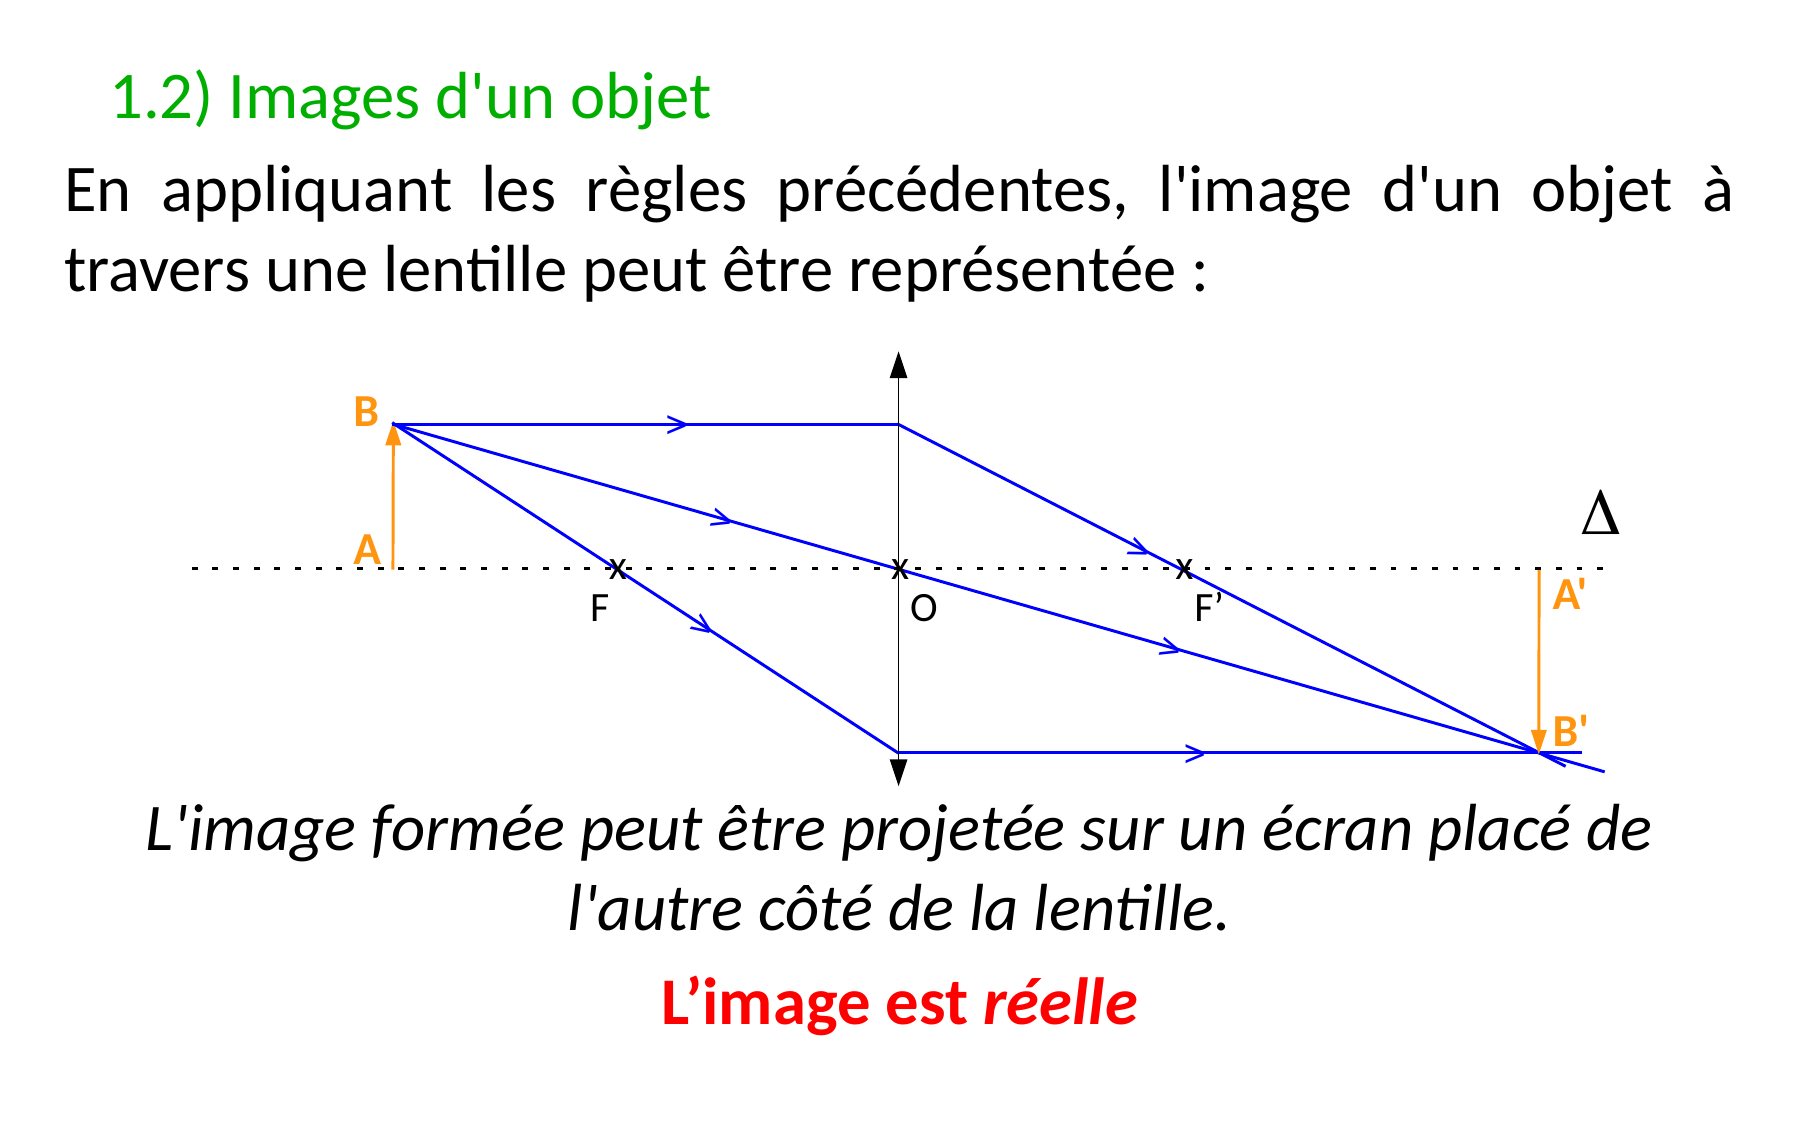

# 1.2) Images d'un objet
En appliquant les règles précédentes, l'image d'un objet à travers une lentille peut être représentée :
L'image formée peut être projetée sur un écran placé de l'autre côté de la lentille.
L’image est réelle
B
A
>
D
>
>
x
 O
 x
F
x
 F’
A'
B'
>
>
>